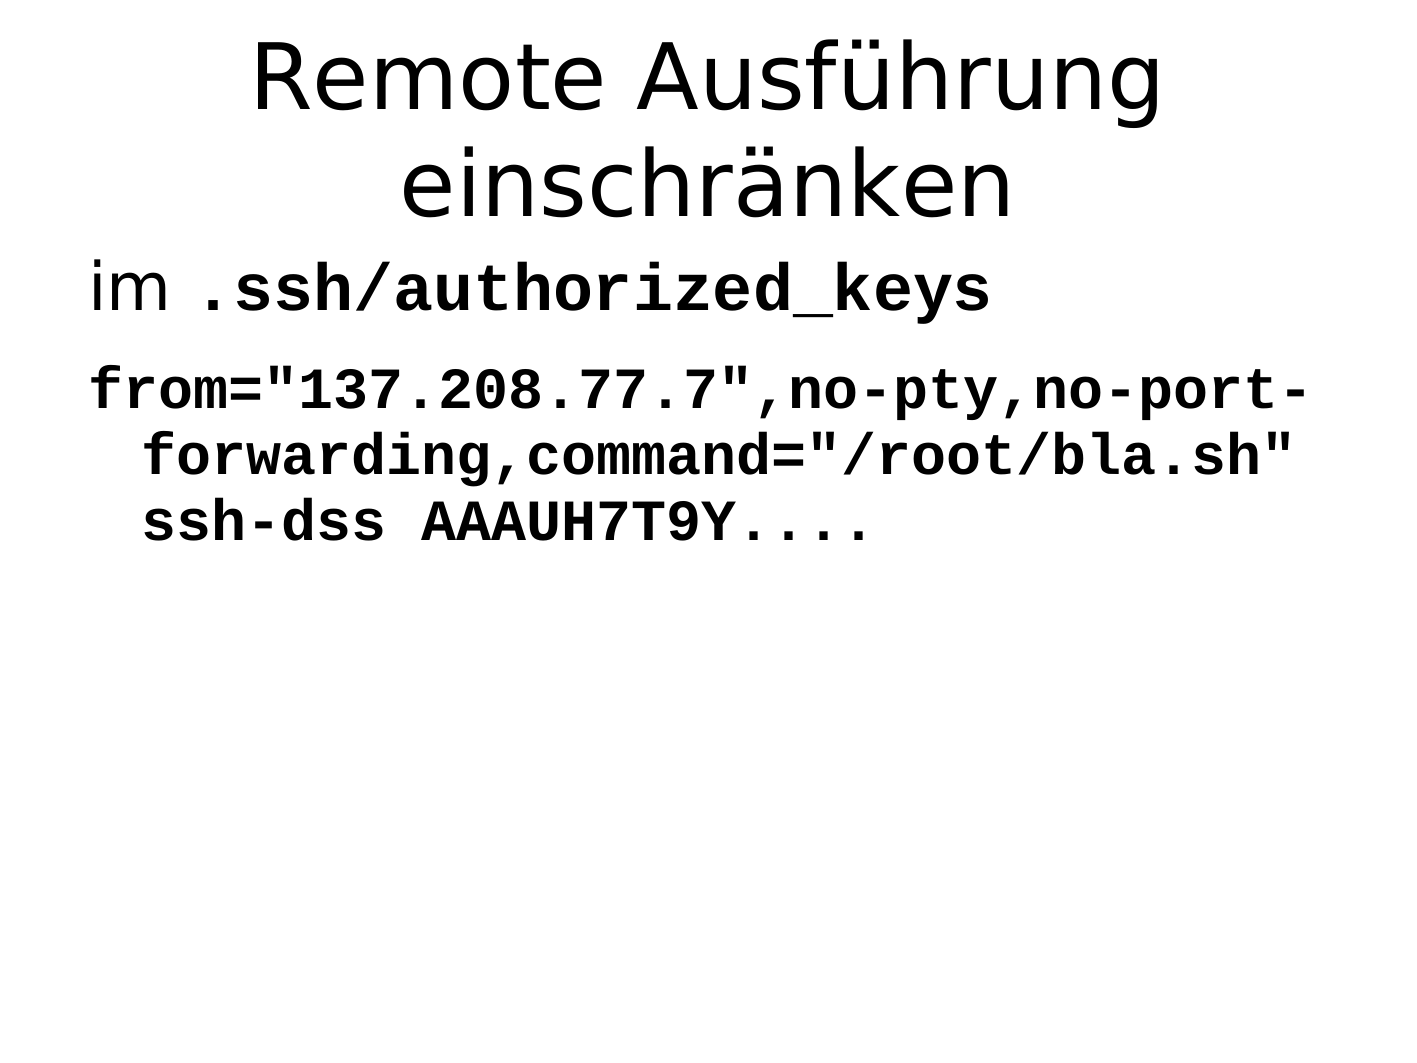

# Remote Ausführung einschränken
im .ssh/authorized_keys
from="137.208.77.7",no-pty,no-port-forwarding,command="/root/bla.sh" ssh-dss AAAUH7T9Y....